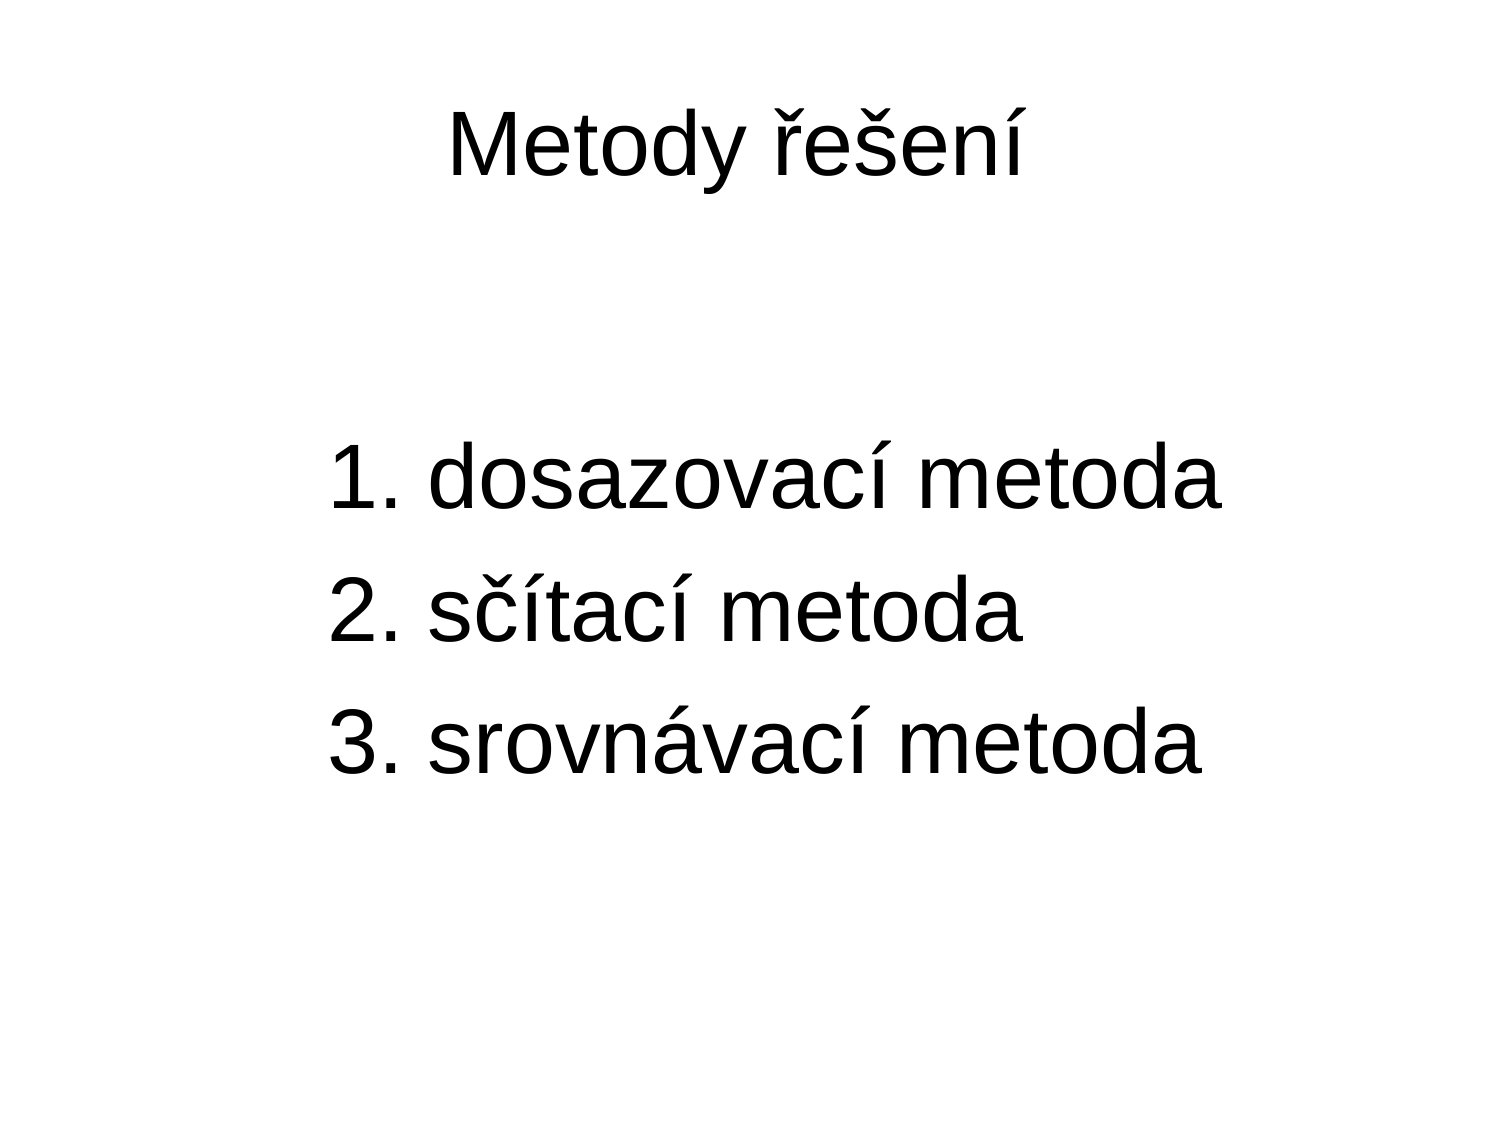

# Metody řešení
dosazovací metoda
sčítací metoda
srovnávací metoda